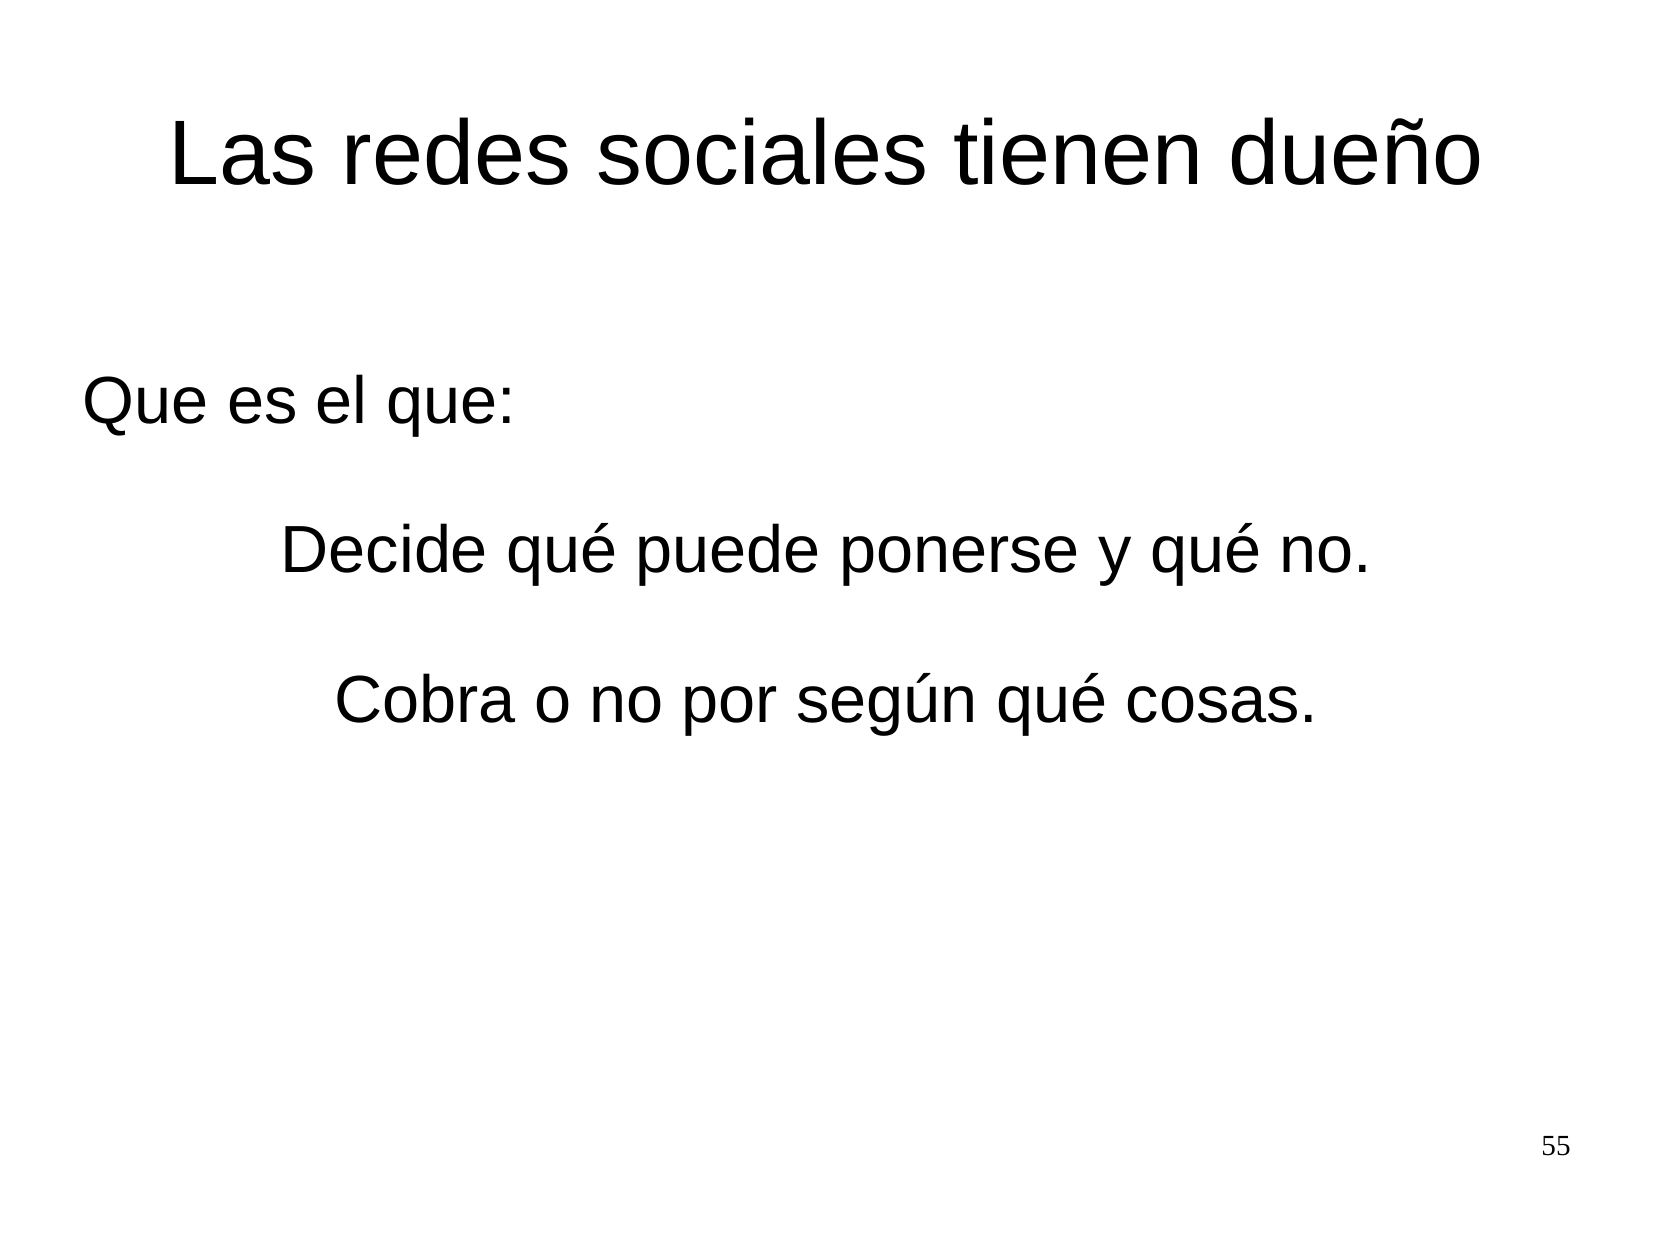

# Las redes sociales tienen dueño
Que es el que:
Decide qué puede ponerse y qué no.
Cobra o no por según qué cosas.
55